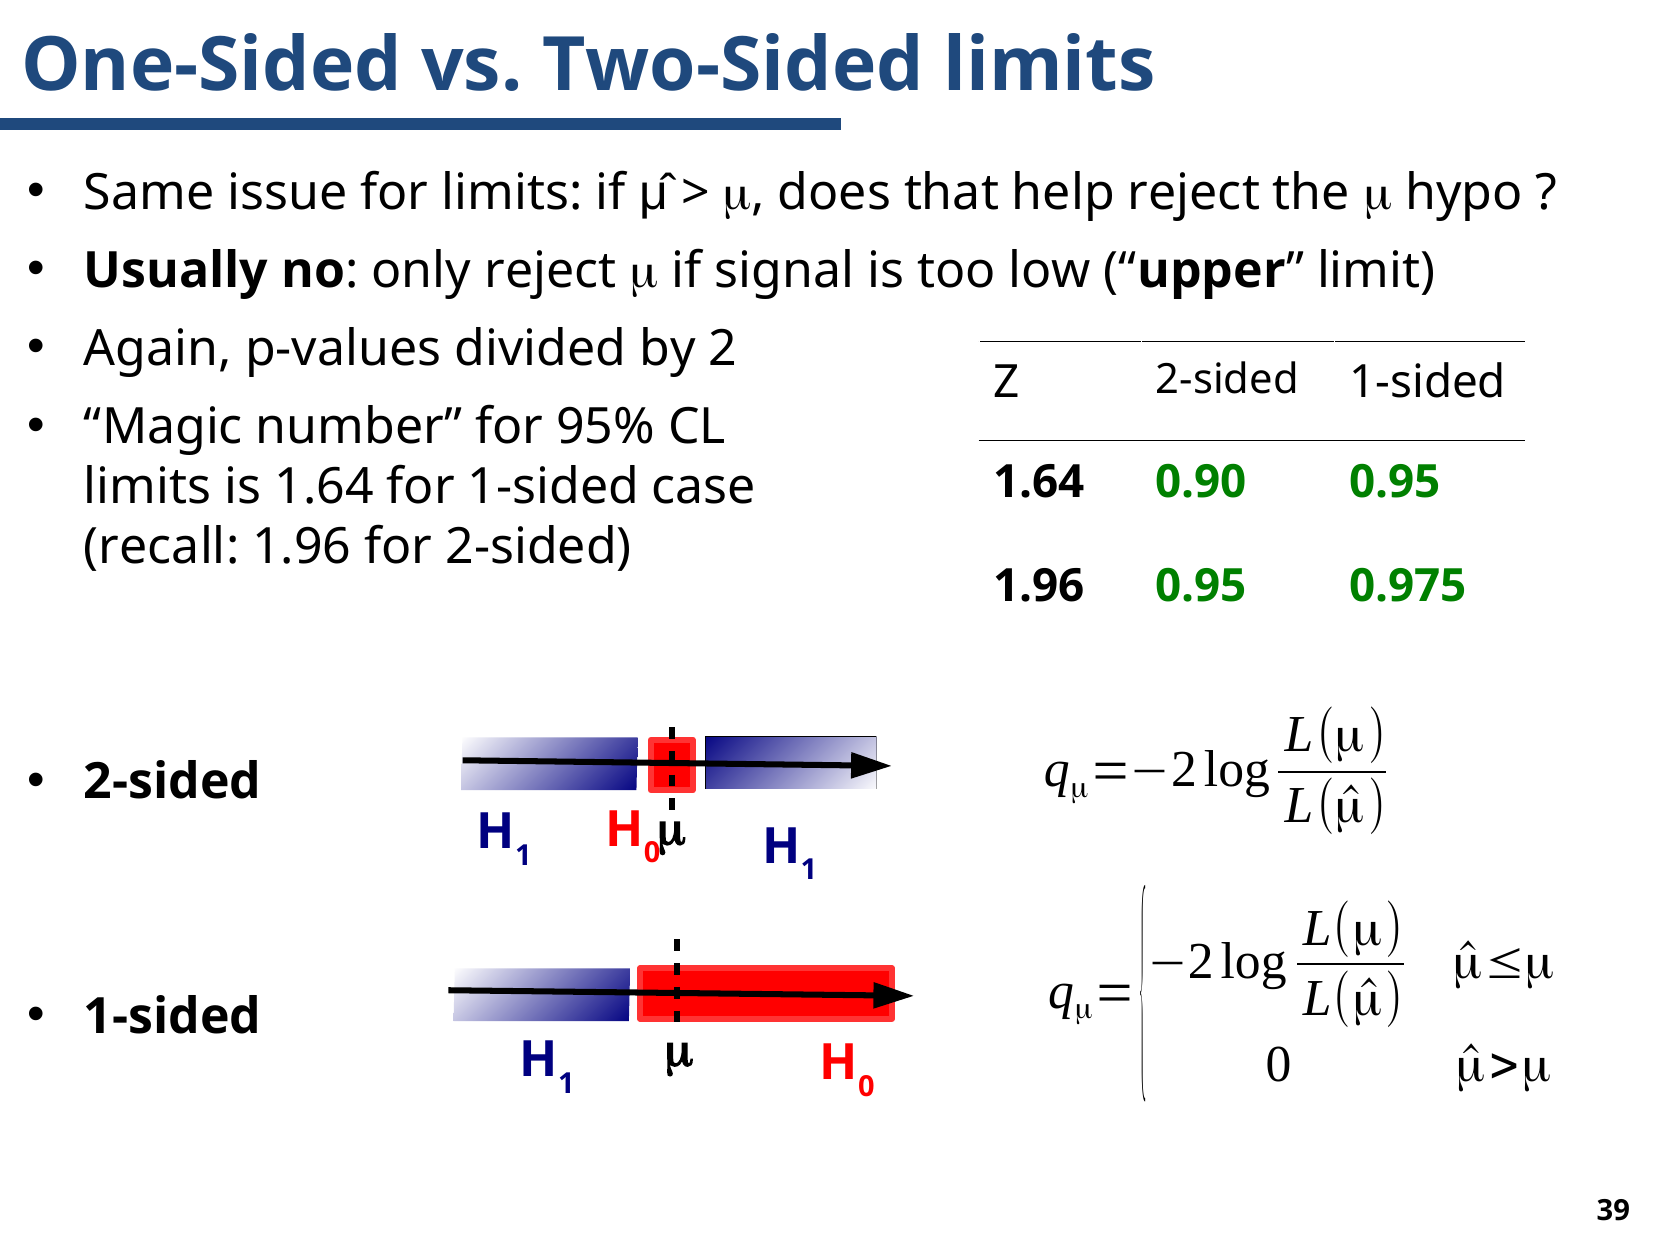

# One-Sided vs. Two-Sided limits
Same issue for limits: if μ̂ > m, does that help reject the m hypo ?
Usually no: only reject m if signal is too low (“upper” limit)
Again, p-values divided by 2
“Magic number” for 95% CL
limits is 1.64 for 1-sided case
(recall: 1.96 for 2-sided)
2-sided
1-sided
| Z | 2-sided | 1-sided |
| --- | --- | --- |
| 1.64 | 0.90 | 0.95 |
| 1.96 | 0.95 | 0.975 |
H0
H1
m
H1
H1
H0
m
39